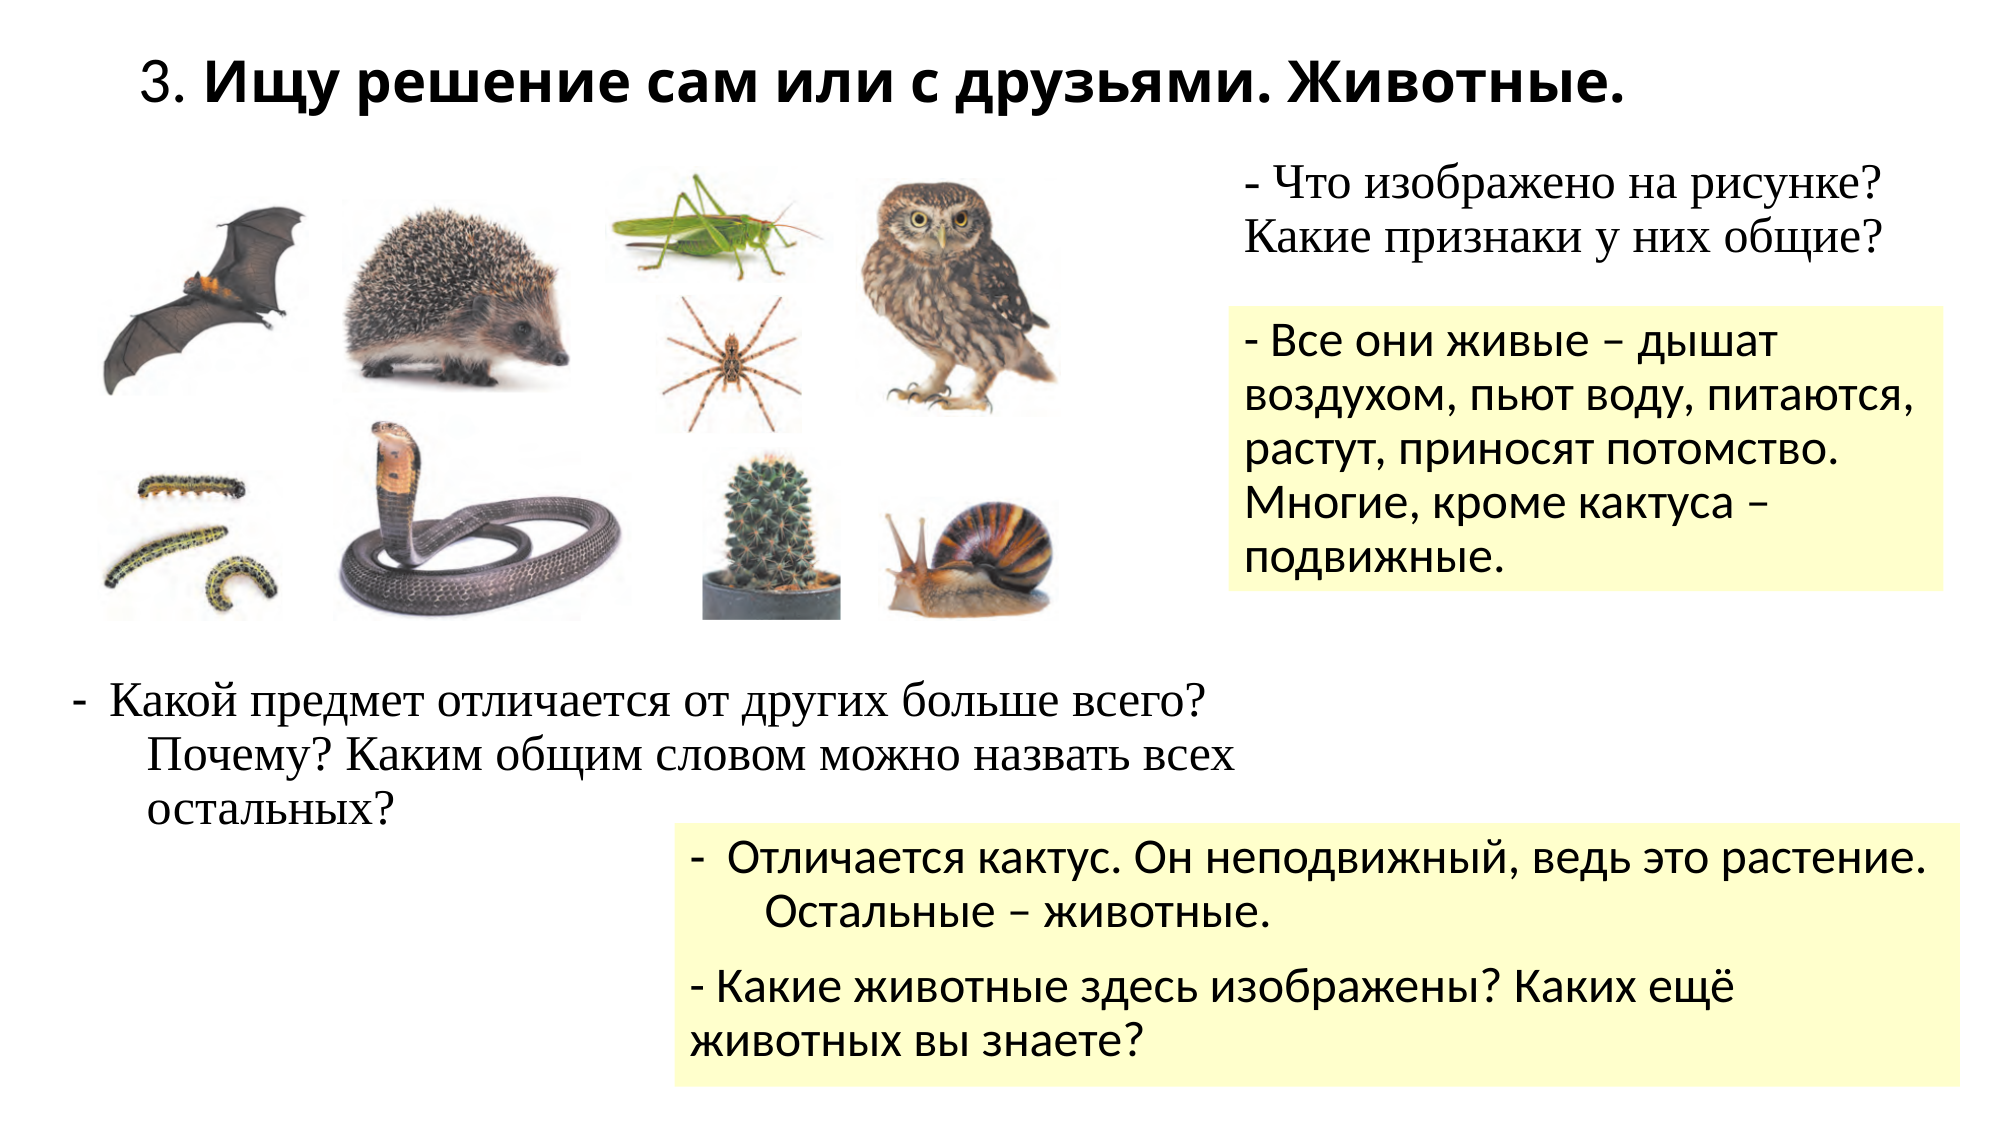

3. Ищу решение сам или с друзьями. Животные.
# - Что изображено на рисунке? Какие признаки у них общие?
- Все они живые – дышат воздухом, пьют воду, питаются, растут, приносят потомство. Многие, кроме кактуса – подвижные.
Какой предмет отличается от других больше всего? Почему? Каким общим словом можно назвать всех остальных?
Отличается кактус. Он неподвижный, ведь это растение. Остальные – животные.
- Какие животные здесь изображены? Каких ещё животных вы знаете?